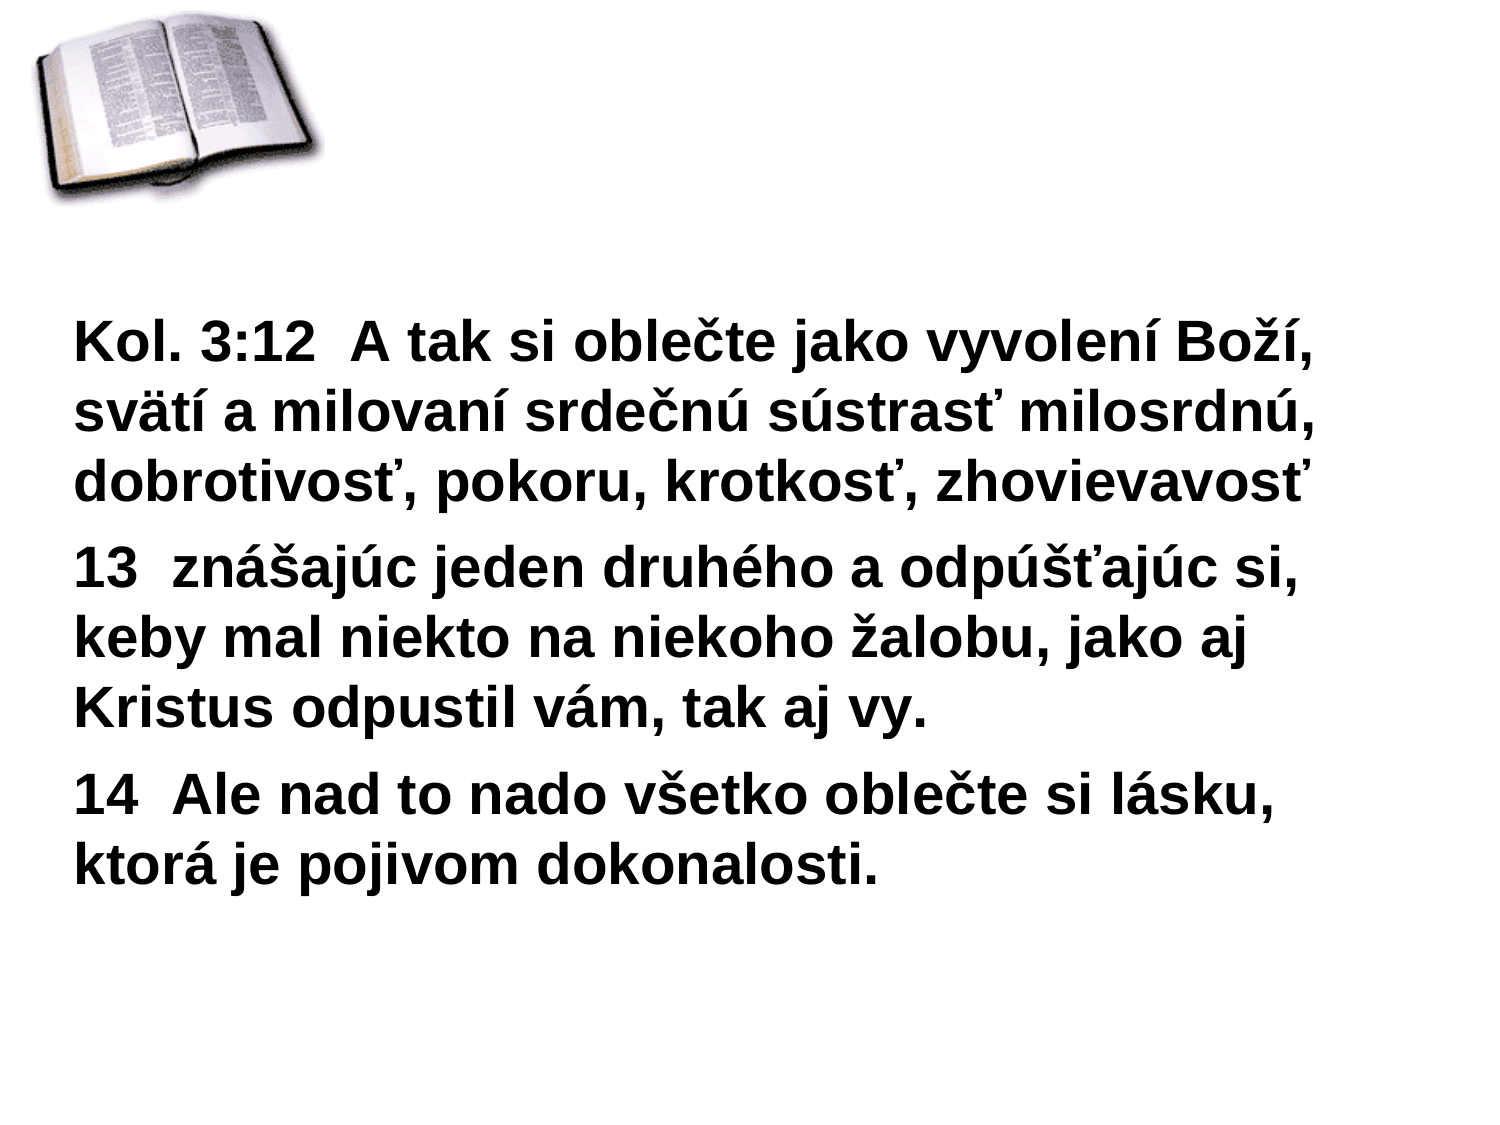

# Kol. 3:12  A tak si oblečte jako vyvolení Boží, svätí a milovaní srdečnú sústrasť milosrdnú, dobrotivosť, pokoru, krotkosť, zhovievavosť
13  znášajúc jeden druhého a odpúšťajúc si, keby mal niekto na niekoho žalobu, jako aj Kristus odpustil vám, tak aj vy.
14  Ale nad to nado všetko oblečte si lásku, ktorá je pojivom dokonalosti.